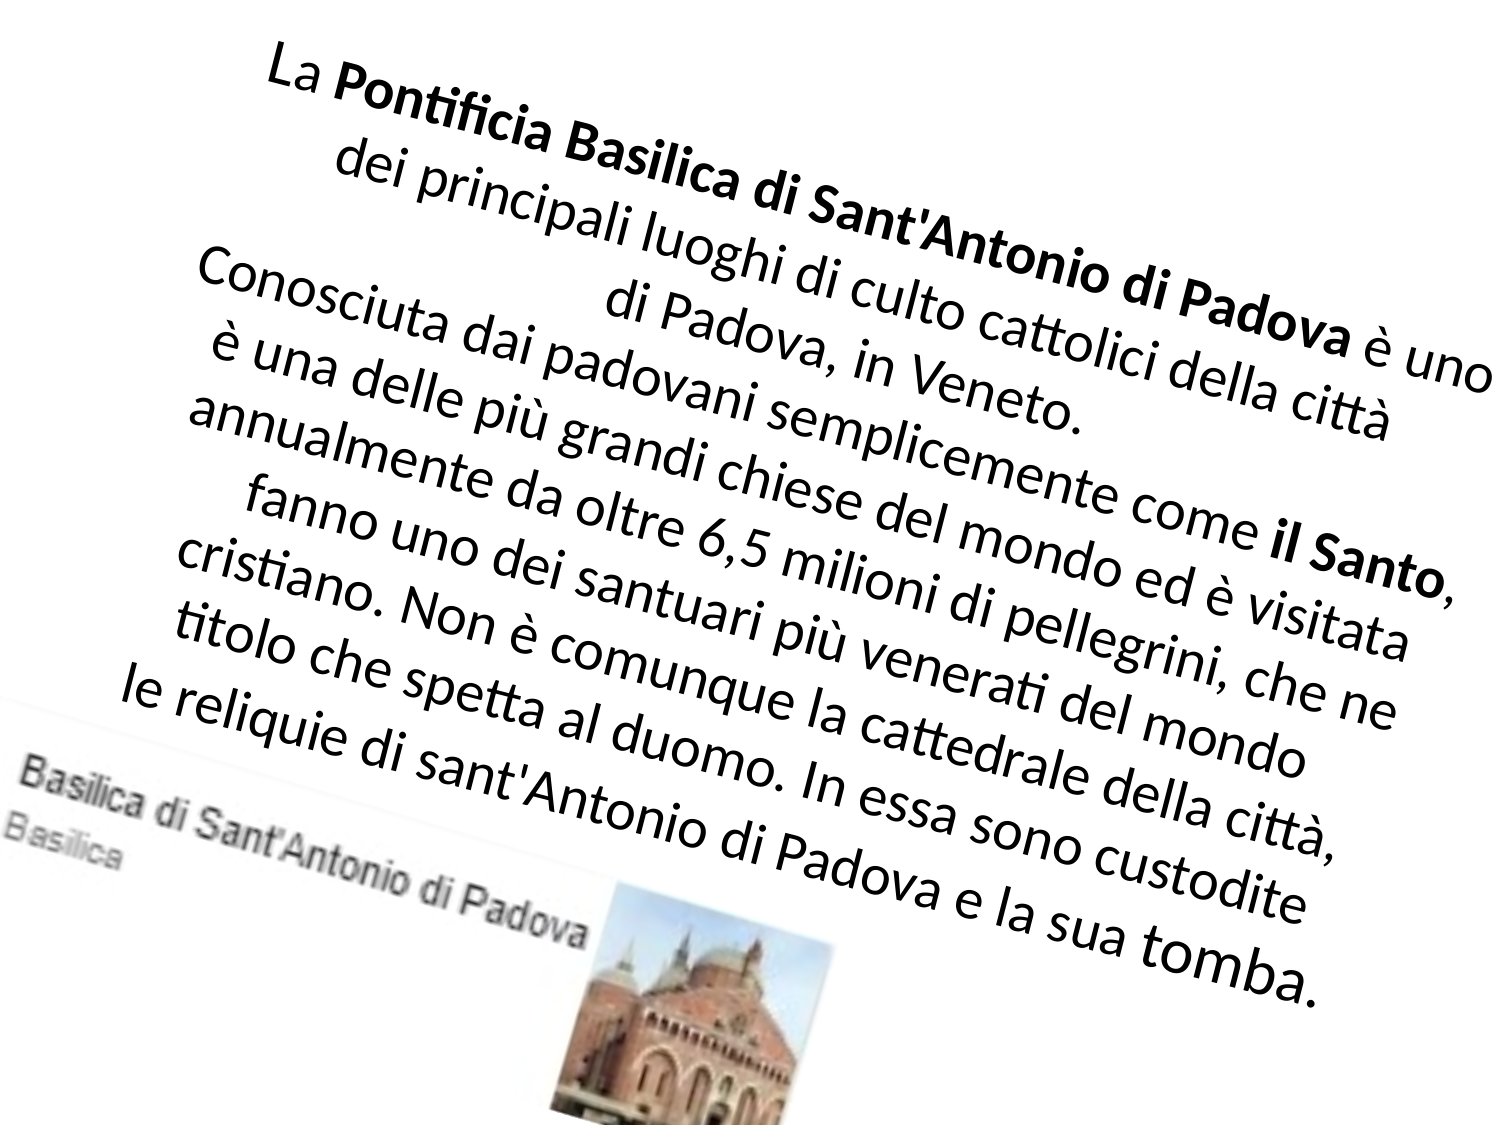

# La Pontificia Basilica di Sant'Antonio di Padova è uno dei principali luoghi di culto cattolici della città di Padova, in Veneto. Conosciuta dai padovani semplicemente come il Santo, è una delle più grandi chiese del mondo ed è visitata annualmente da oltre 6,5 milioni di pellegrini, che ne fanno uno dei santuari più venerati del mondo cristiano. Non è comunque la cattedrale della città, titolo che spetta al duomo. In essa sono custodite le reliquie di sant'Antonio di Padova e la sua tomba.